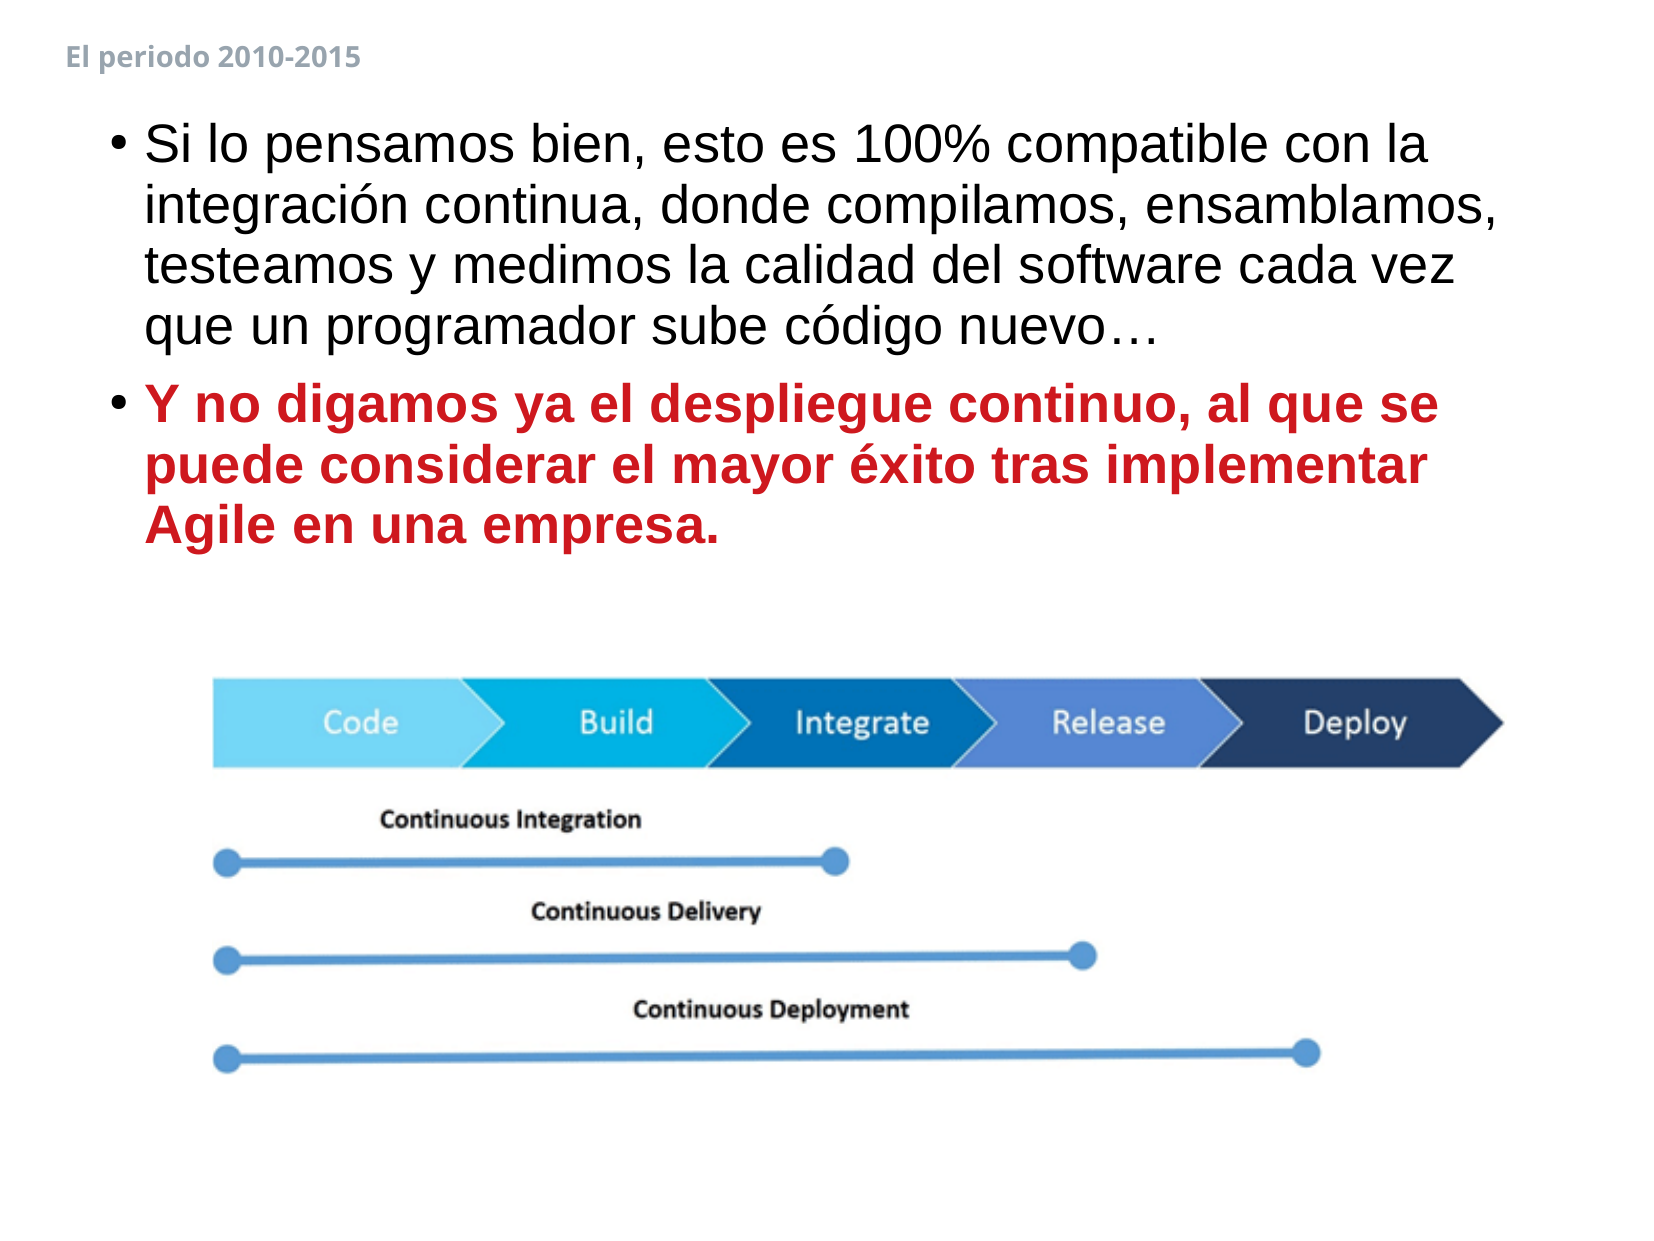

El periodo 2010-2015
Si lo pensamos bien, esto es 100% compatible con la integración continua, donde compilamos, ensamblamos, testeamos y medimos la calidad del software cada vez que un programador sube código nuevo…
Y no digamos ya el despliegue continuo, al que se puede considerar el mayor éxito tras implementar Agile en una empresa.